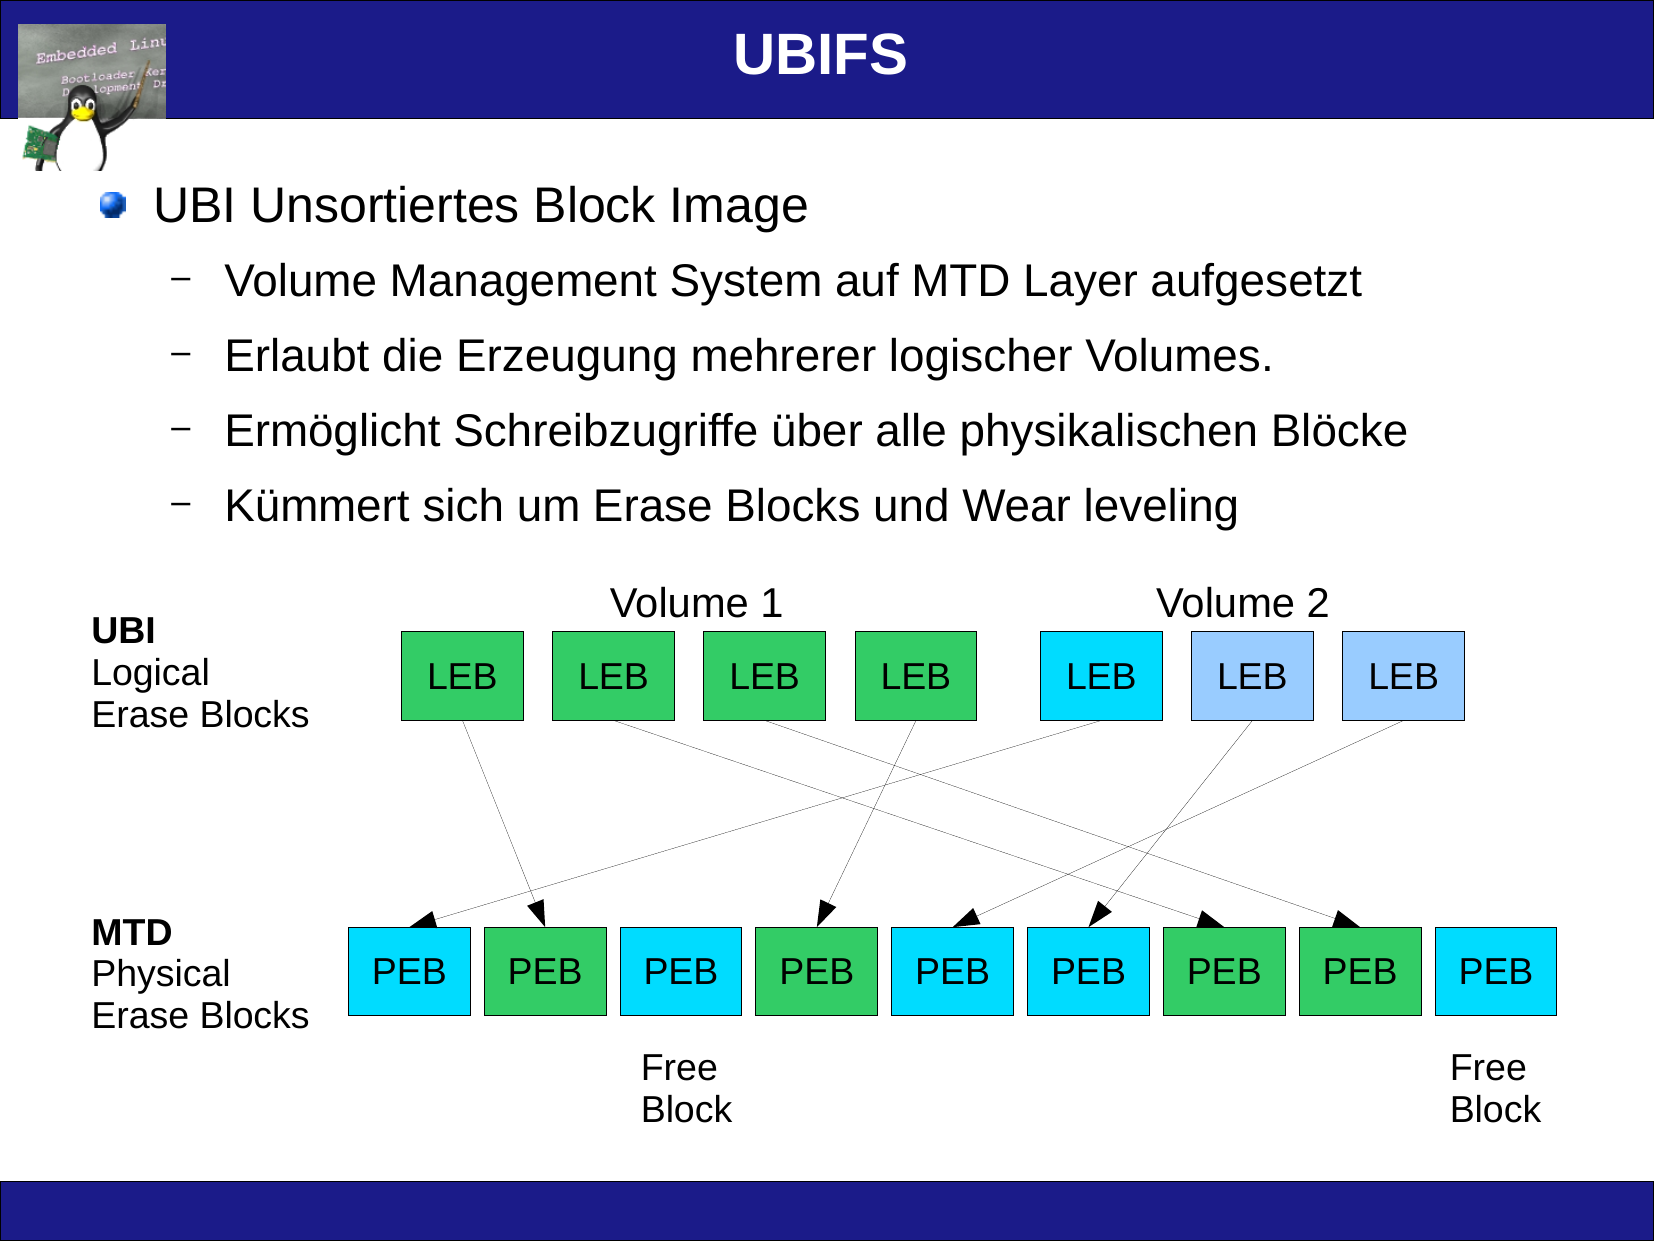

# UBIFS
UBI Unsortiertes Block Image
Volume Management System auf MTD Layer aufgesetzt
Erlaubt die Erzeugung mehrerer logischer Volumes.
Ermöglicht Schreibzugriffe über alle physikalischen Blöcke
Kümmert sich um Erase Blocks und Wear leveling
Volume 1
Volume 2
UBI
Logical
Erase Blocks
LEB
LEB
LEB
LEB
LEB
LEB
LEB
MTD
Physical
Erase Blocks
PEB
PEB
PEB
PEB
PEB
PEB
PEB
PEB
PEB
Free
Block
Free
Block